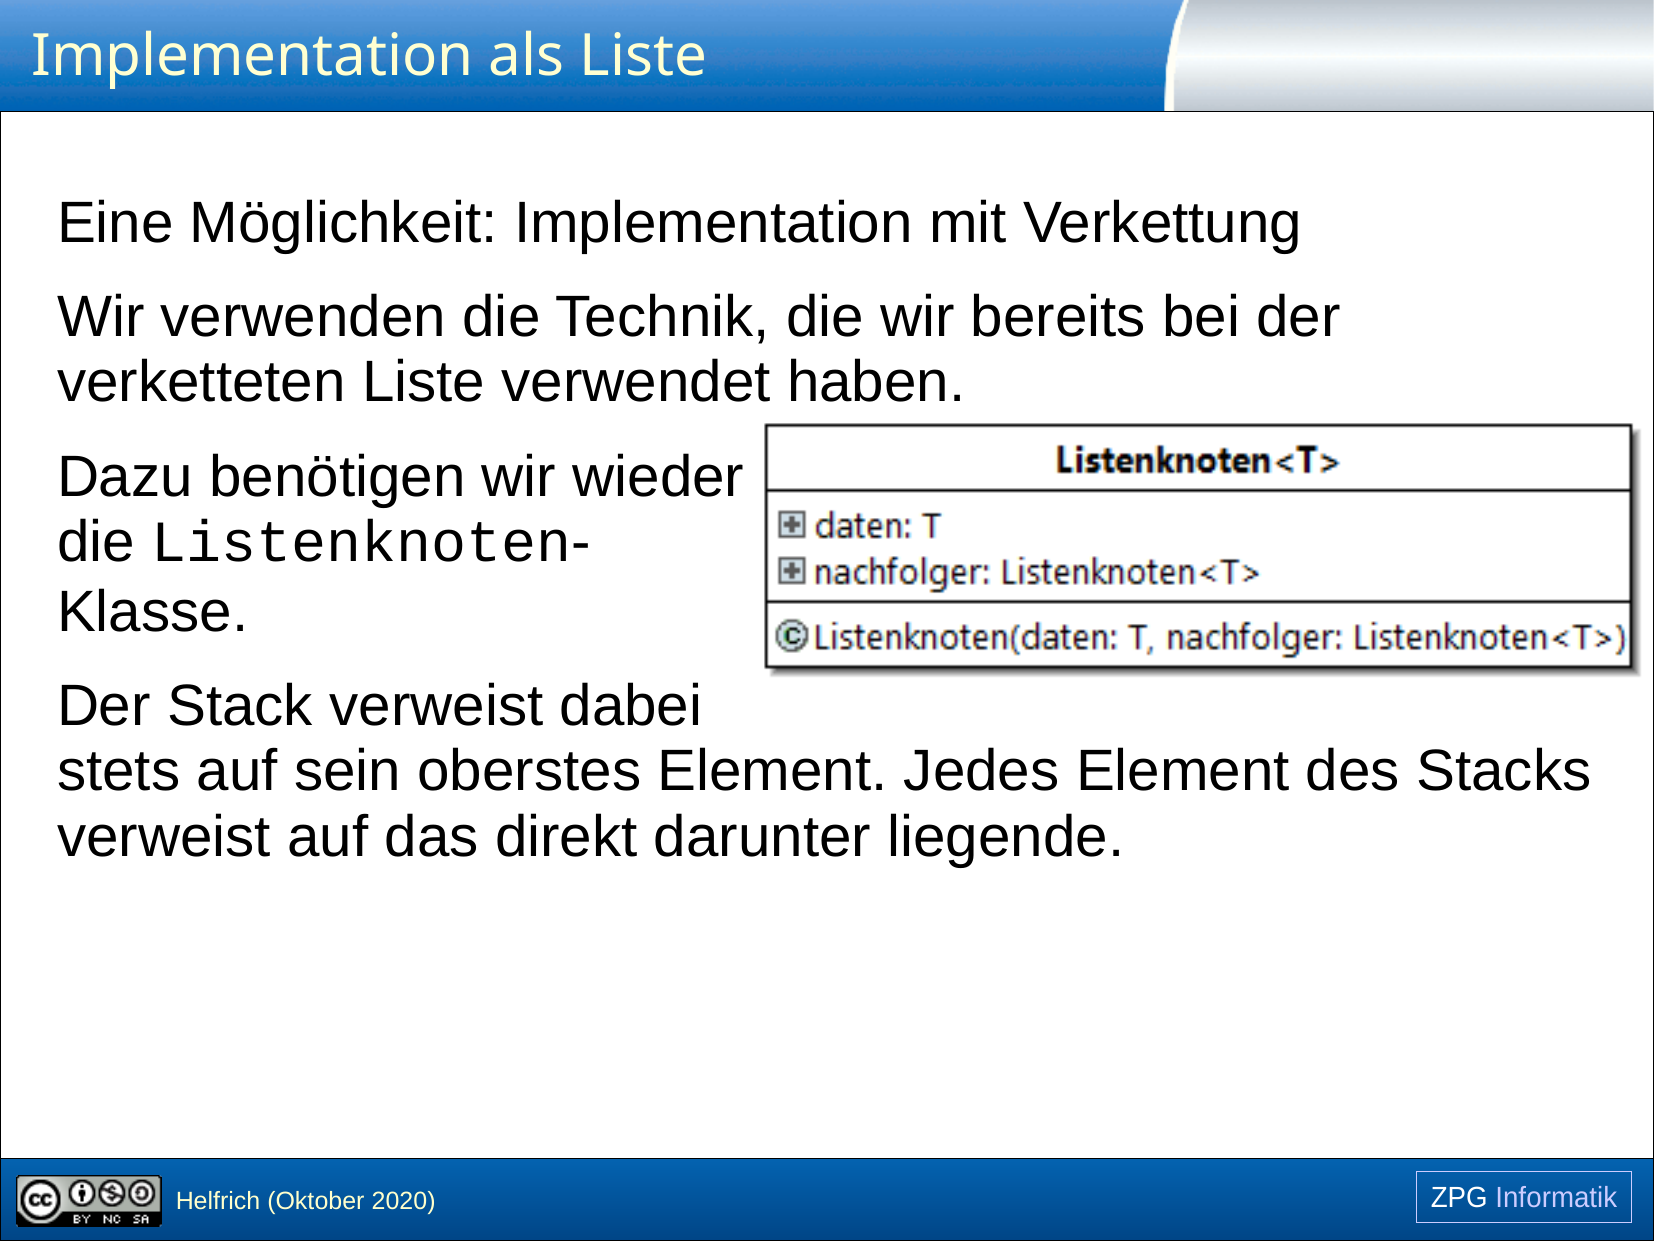

# Implementation als Liste
Eine Möglichkeit: Implementation mit Verkettung
Wir verwenden die Technik, die wir bereits bei der verketteten Liste verwendet haben.
Dazu benötigen wir wieder
die Listenknoten-
Klasse.
Der Stack verweist dabei
stets auf sein oberstes Element. Jedes Element des Stacks verweist auf das direkt darunter liegende.